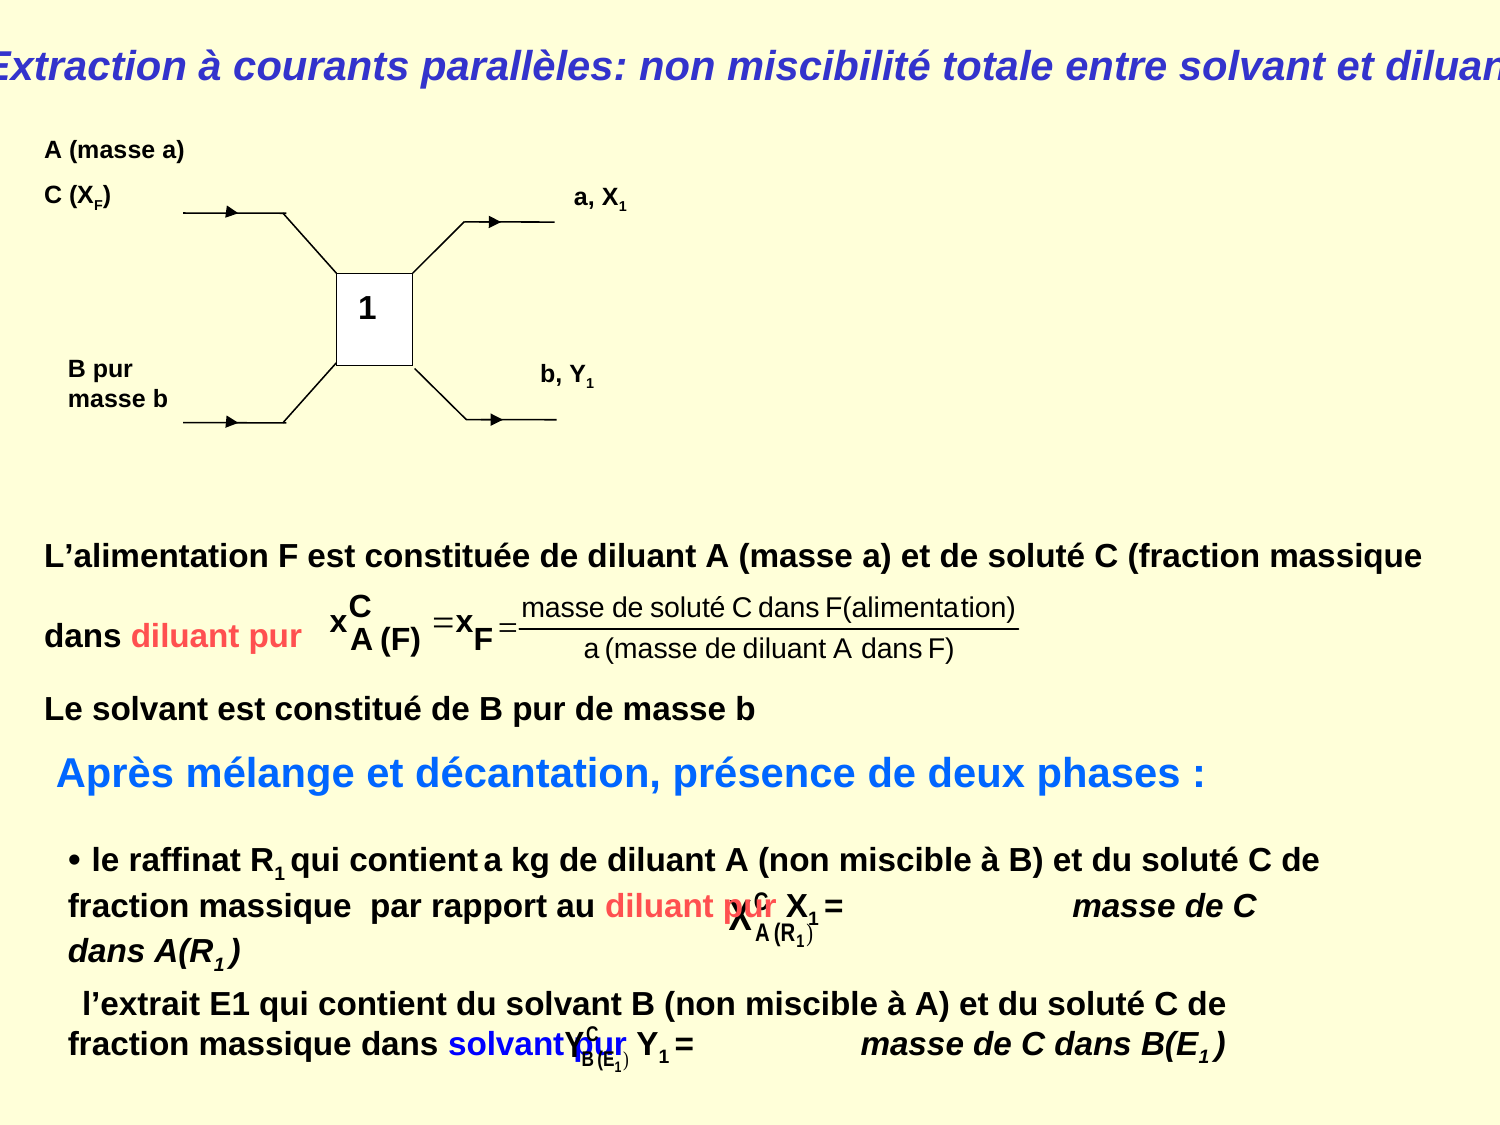

Extraction à courants parallèles: non miscibilité totale entre solvant et diluant
A (masse a)
C (XF)
a, X1
 1
B pur
masse b
b, Y1
L’alimentation F est constituée de diluant A (masse a) et de soluté C (fraction massique
dans diluant pur
Le solvant est constitué de B pur de masse b
Après mélange et décantation, présence de deux phases :
 le raffinat R1 qui contient a kg de diluant A (non miscible à B) et du soluté C de fraction massique par rapport au diluant pur X1 = 		 masse de C dans A(R1 )
l’extrait E1 qui contient du solvant B (non miscible à A) et du soluté C de fraction massique dans solvant pur Y1 = masse de C dans B(E1 )